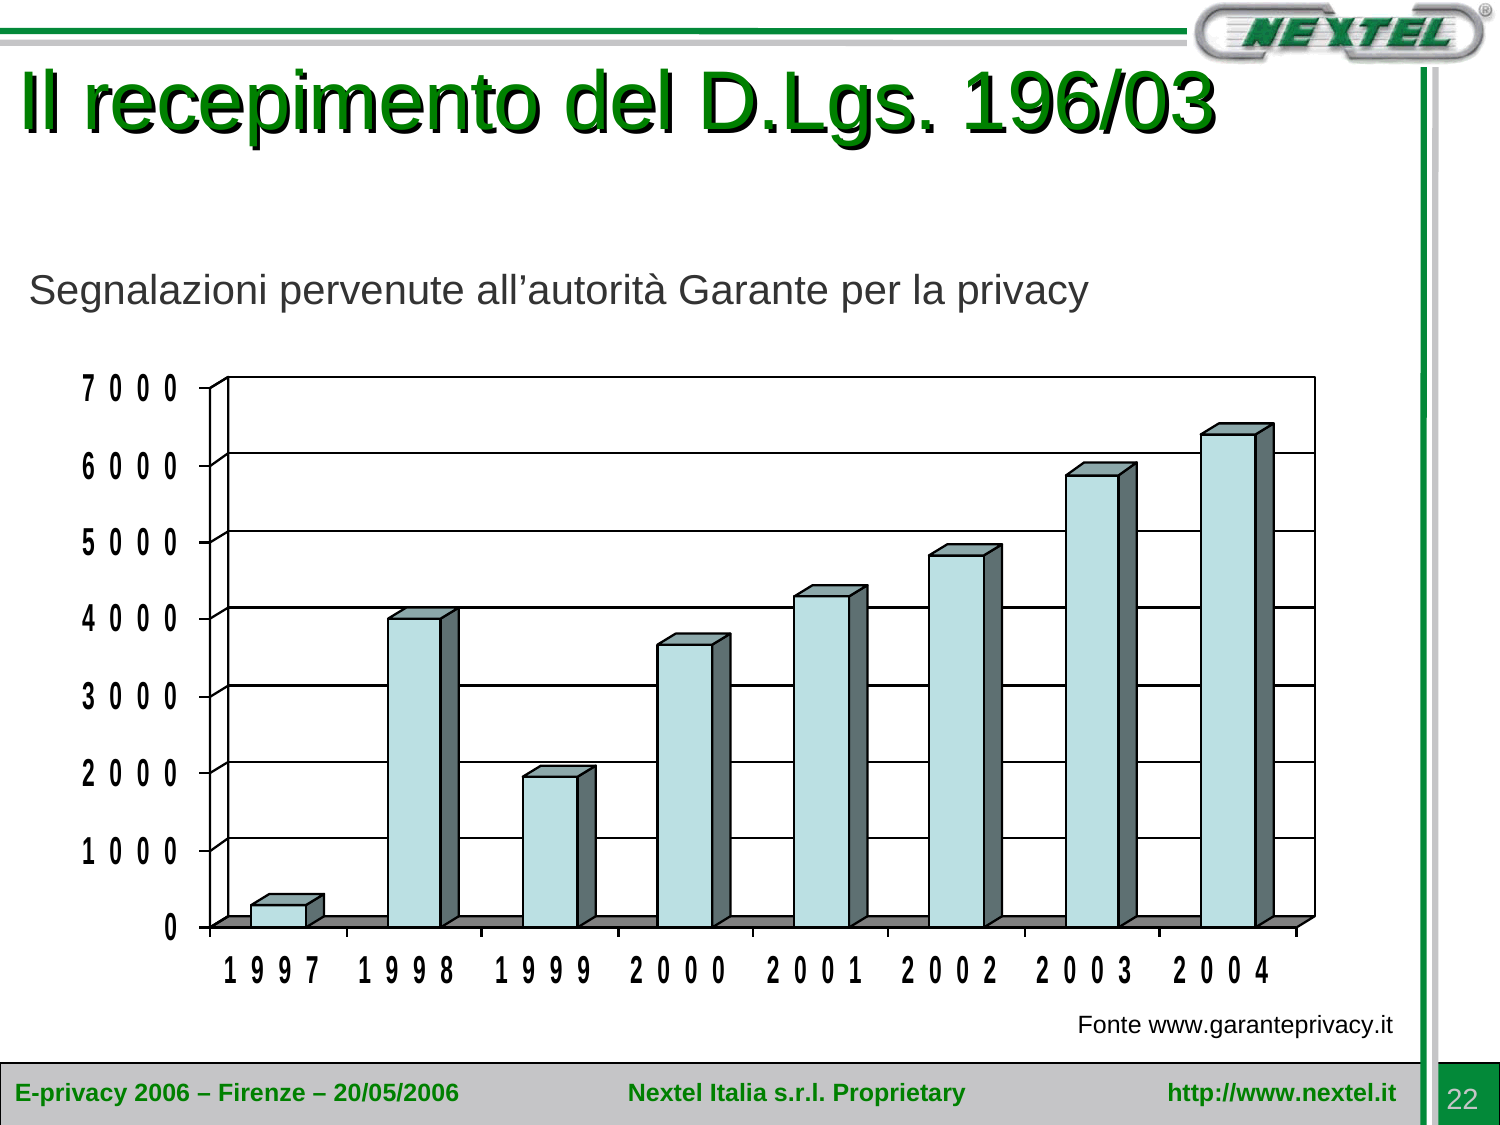

Il recepimento del D.Lgs. 196/03
# Segnalazioni pervenute all’autorità Garante per la privacy
Fonte www.garanteprivacy.it
22